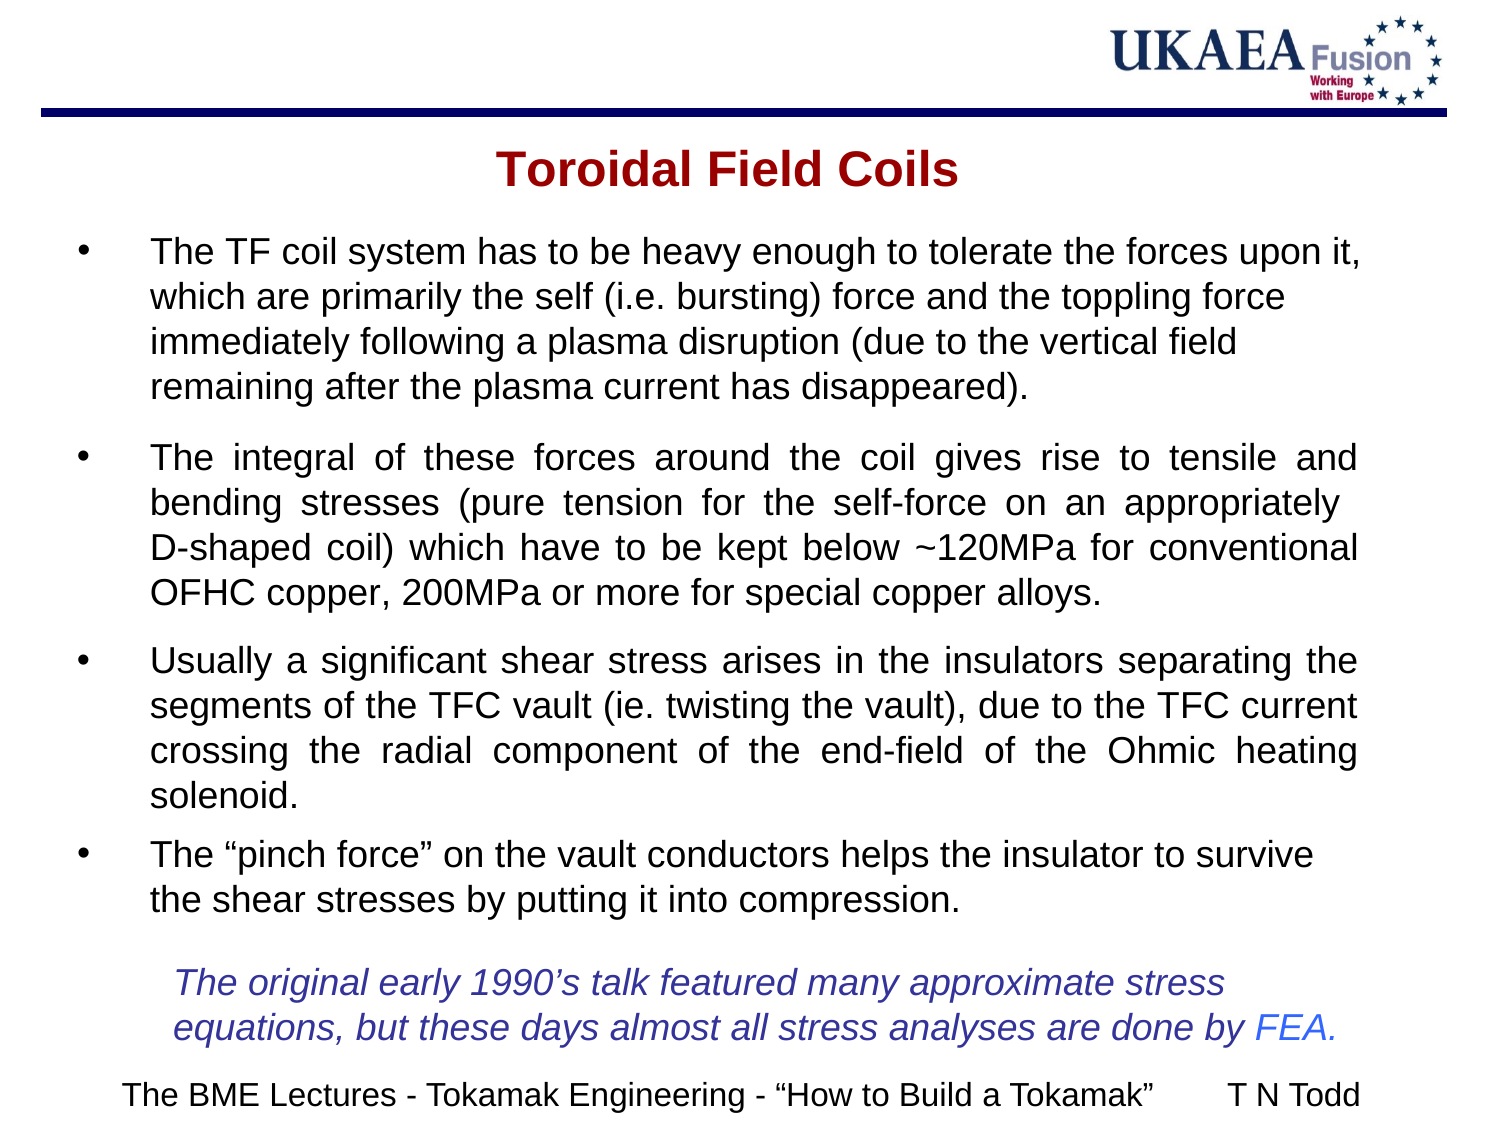

Toroidal Field Coils
The TF coil system has to be heavy enough to tolerate the forces upon it, which are primarily the self (i.e. bursting) force and the toppling force immediately following a plasma disruption (due to the vertical field remaining after the plasma current has disappeared).
The integral of these forces around the coil gives rise to tensile and bending stresses (pure tension for the self-force on an appropriately
D-shaped coil) which have to be kept below ~120MPa for conventional OFHC copper, 200MPa or more for special copper alloys.
Usually a significant shear stress arises in the insulators separating the segments of the TFC vault (ie. twisting the vault), due to the TFC current crossing the radial component of the end-field of the Ohmic heating solenoid.
The “pinch force” on the vault conductors helps the insulator to survive the shear stresses by putting it into compression.
	The original early 1990’s talk featured many approximate stress equations, but these days almost all stress analyses are done by FEA.